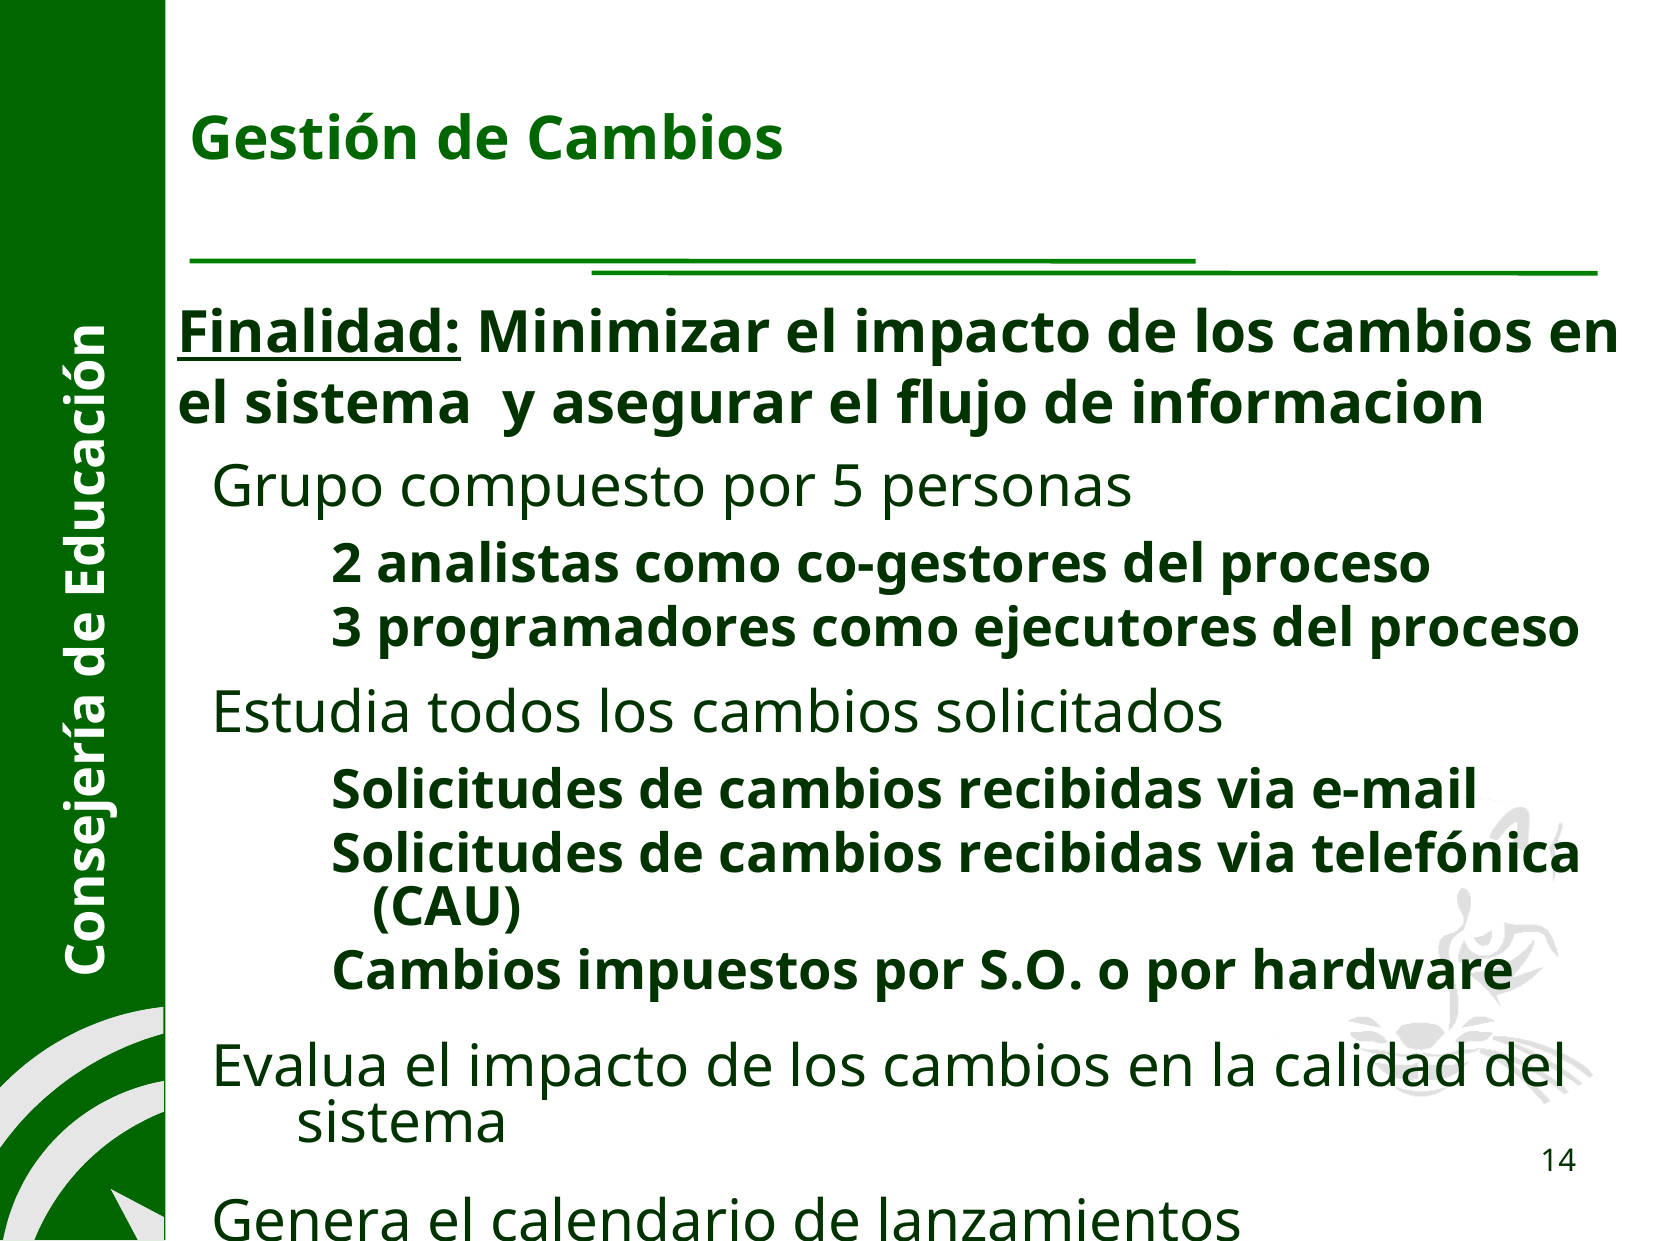

# Gestión de Cambios
Finalidad: Minimizar el impacto de los cambios en el sistema y asegurar el flujo de informacion
Grupo compuesto por 5 personas
2 analistas como co-gestores del proceso
3 programadores como ejecutores del proceso
Estudia todos los cambios solicitados
Solicitudes de cambios recibidas via e-mail
Solicitudes de cambios recibidas via telefónica (CAU)
Cambios impuestos por S.O. o por hardware
Evalua el impacto de los cambios en la calidad del sistema
Genera el calendario de lanzamientos (modificaciones)
Publica toda la información a toda la organización
14